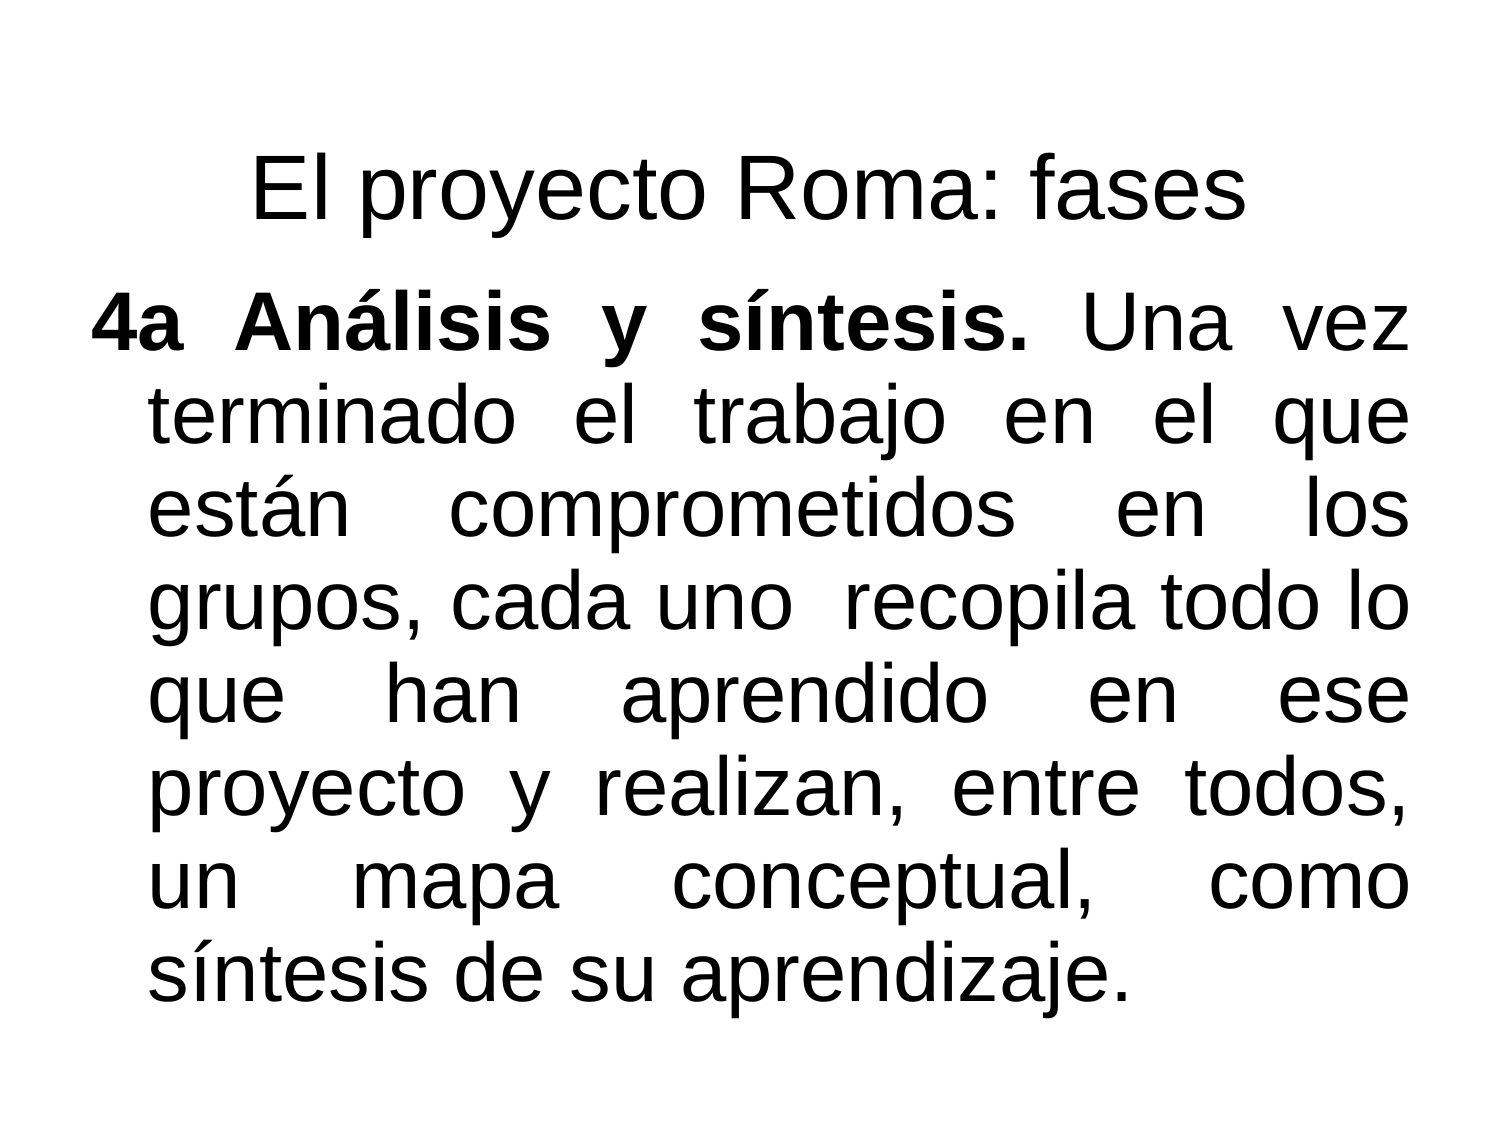

# El proyecto Roma: fases
4a Análisis y síntesis. Una vez terminado el trabajo en el que están comprometidos en los grupos, cada uno recopila todo lo que han aprendido en ese proyecto y realizan, entre todos, un mapa conceptual, como síntesis de su aprendizaje.